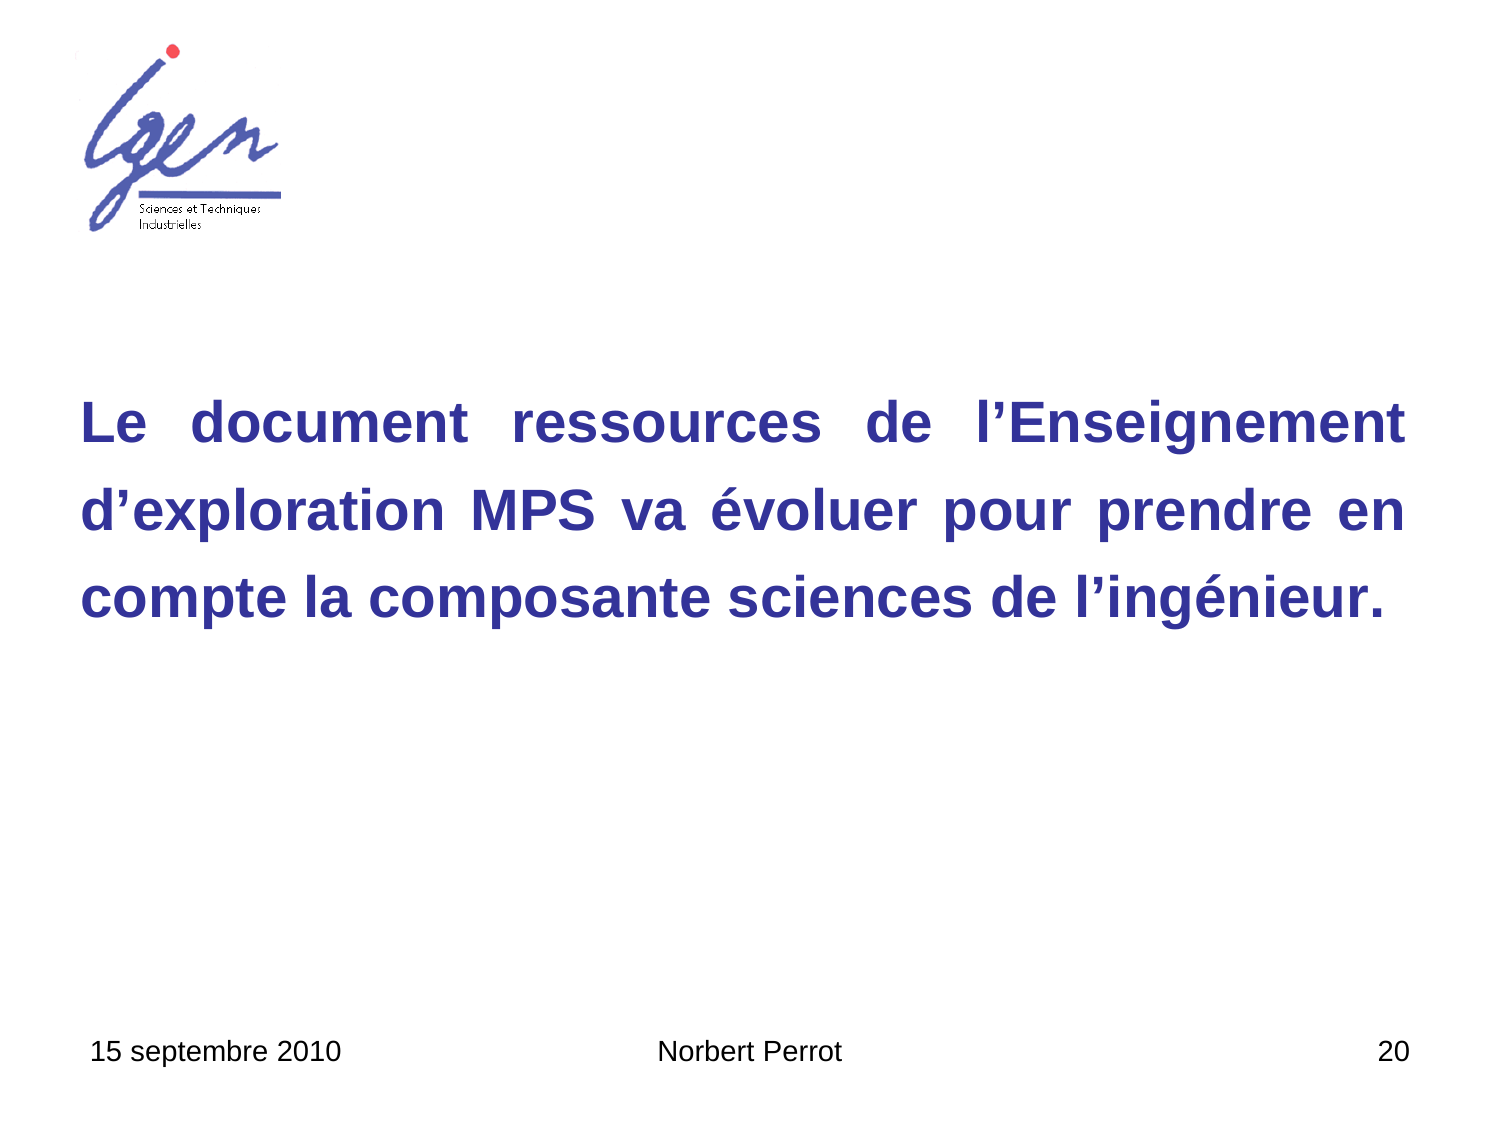

Le document ressources de l’Enseignement d’exploration MPS va évoluer pour prendre en compte la composante sciences de l’ingénieur.
15 septembre 2010
Norbert Perrot